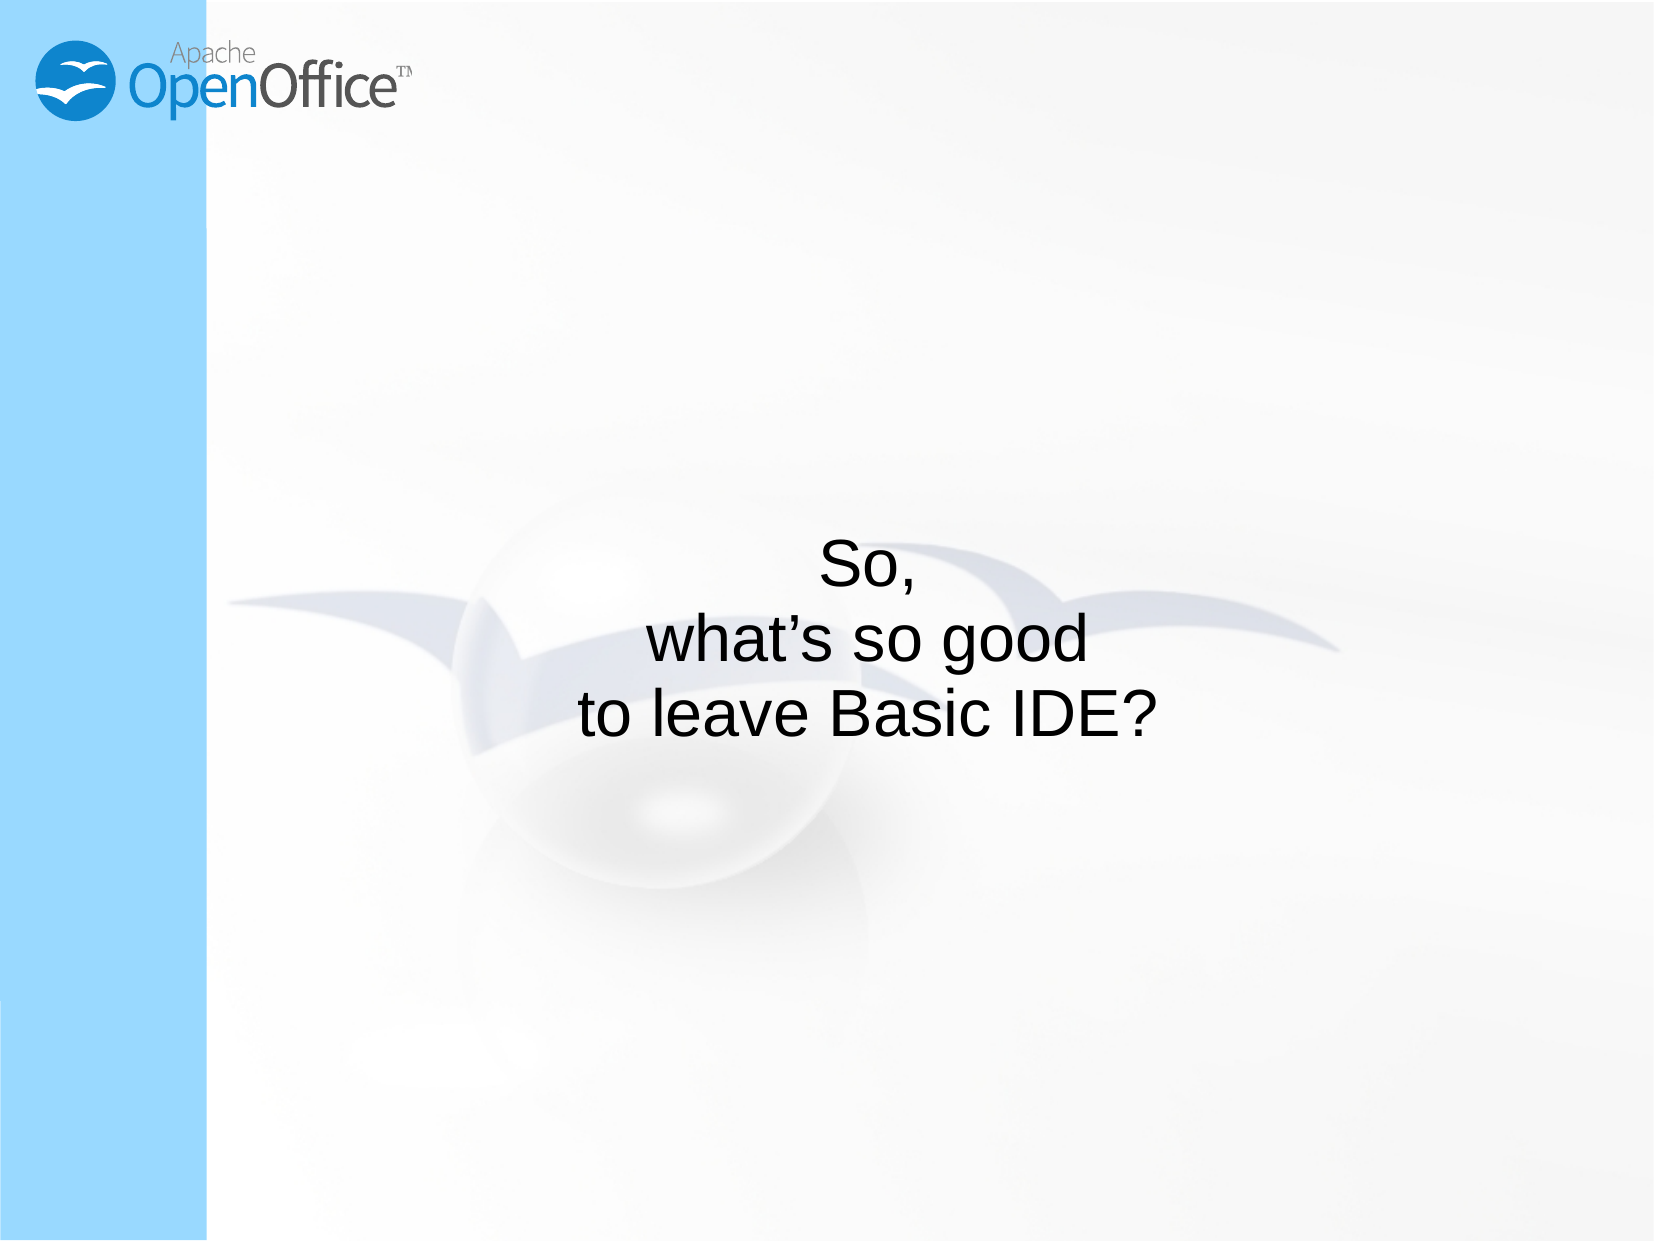

# So,
what’s so good
to leave Basic IDE?